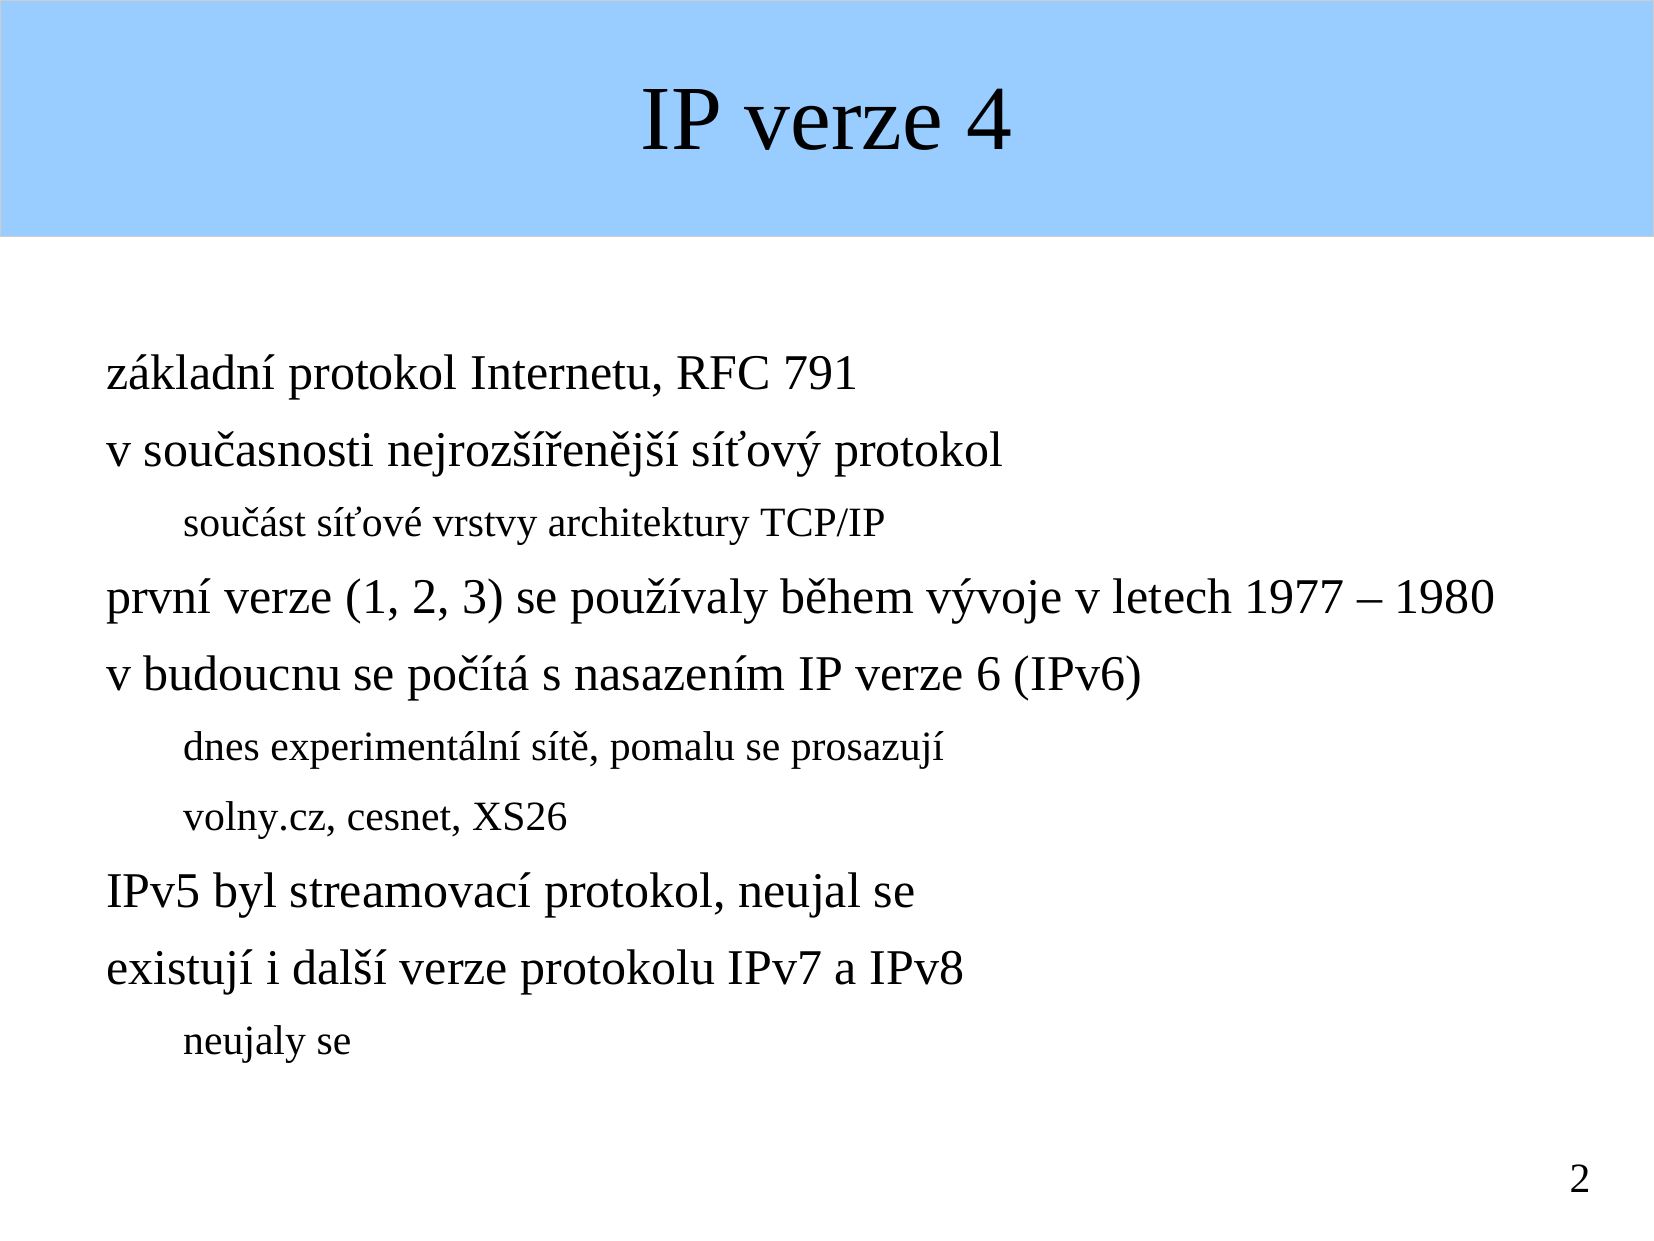

# IP verze 4
základní protokol Internetu, RFC 791
v současnosti nejrozšířenější síťový protokol
součást síťové vrstvy architektury TCP/IP
první verze (1, 2, 3) se používaly během vývoje v letech 1977 – 1980
v budoucnu se počítá s nasazením IP verze 6 (IPv6)
dnes experimentální sítě, pomalu se prosazují
volny.cz, cesnet, XS26
IPv5 byl streamovací protokol, neujal se
existují i další verze protokolu IPv7 a IPv8
neujaly se